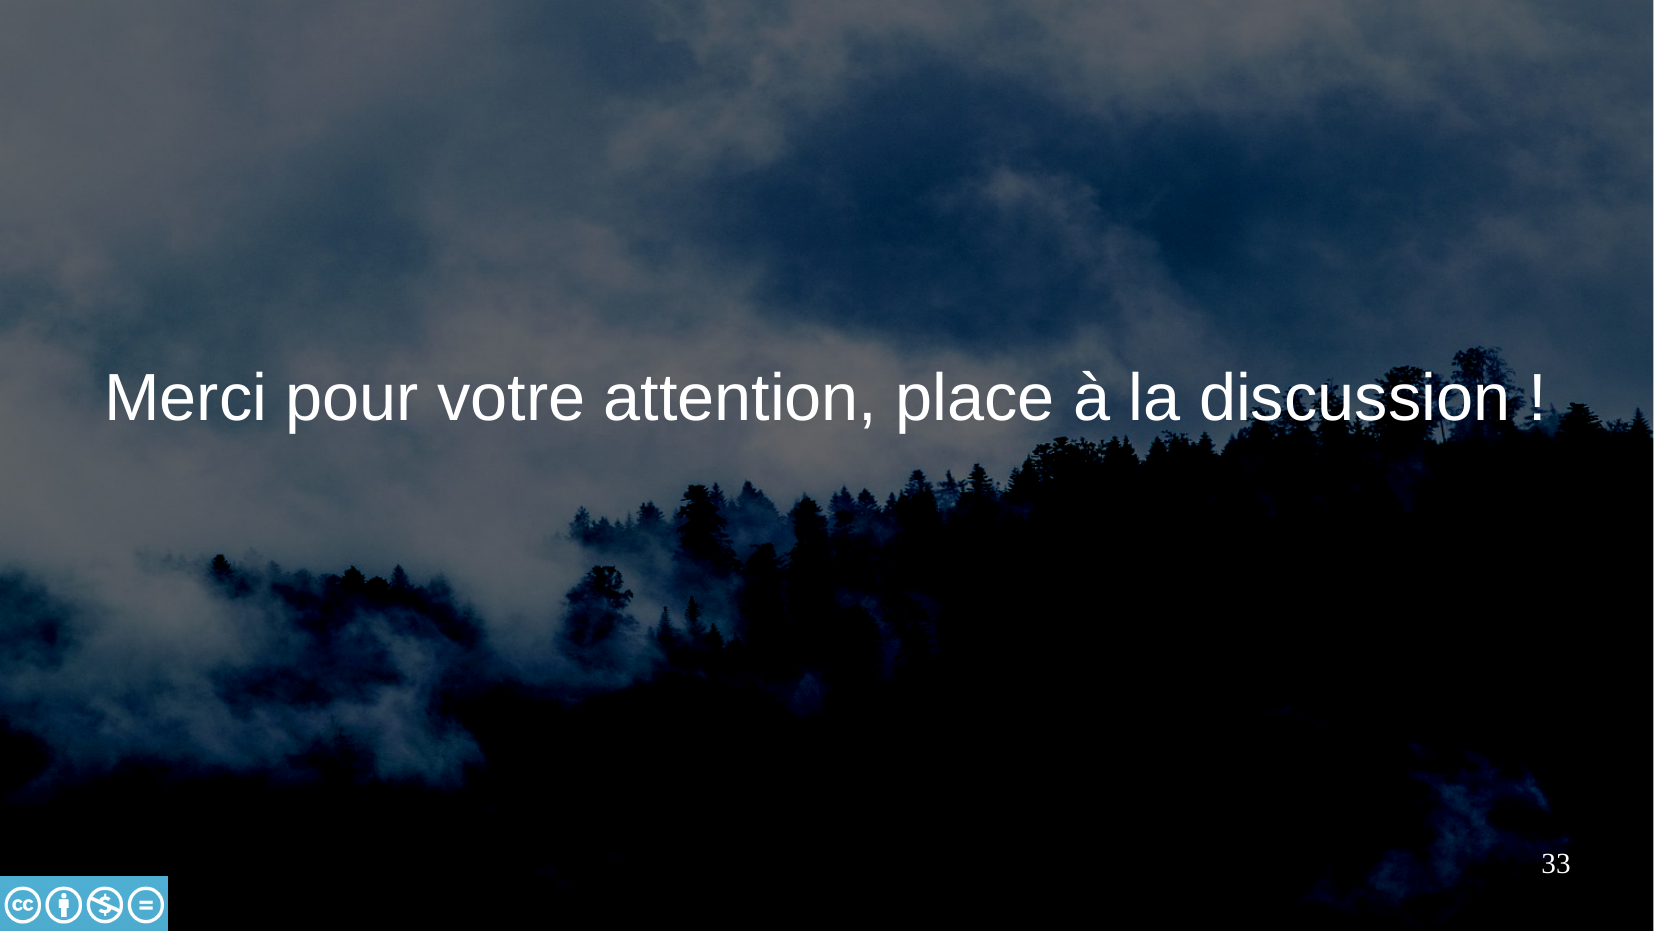

# Merci pour votre attention, place à la discussion !
33